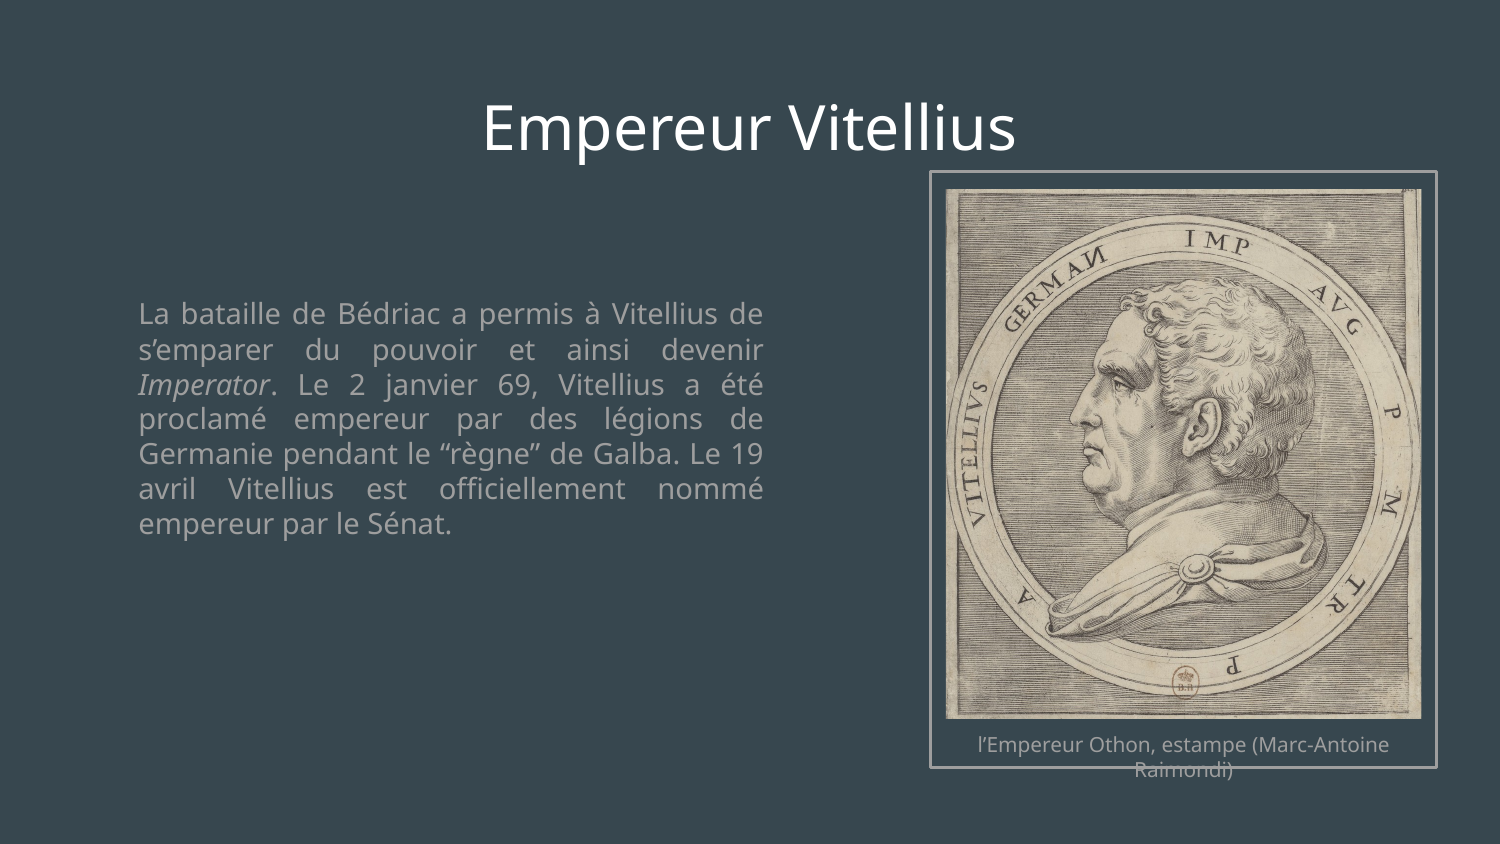

# Empereur Vitellius
La bataille de Bédriac a permis à Vitellius de s’emparer du pouvoir et ainsi devenir Imperator. Le 2 janvier 69, Vitellius a été proclamé empereur par des légions de Germanie pendant le “règne” de Galba. Le 19 avril Vitellius est officiellement nommé empereur par le Sénat.
l’Empereur Othon, estampe (Marc-Antoine Raimondi)